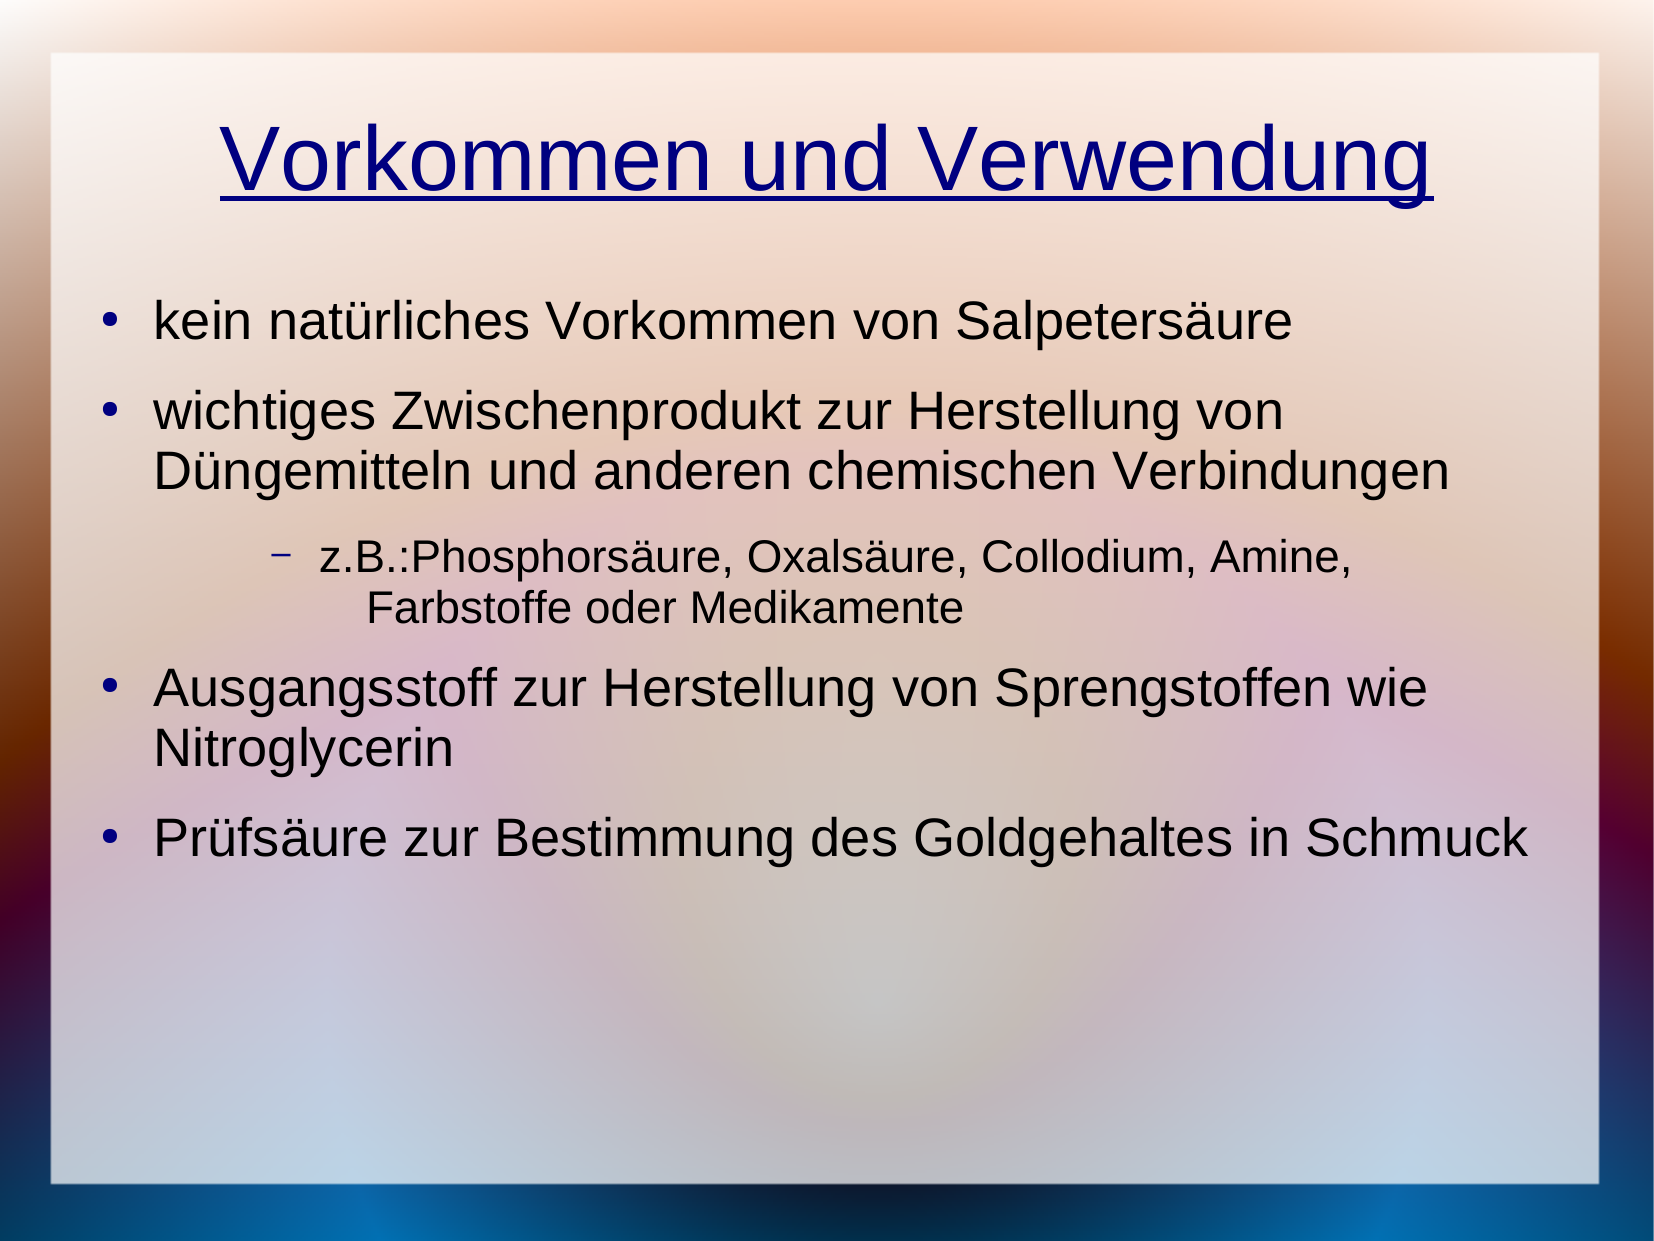

# Vorkommen und Verwendung
kein natürliches Vorkommen von Salpetersäure
wichtiges Zwischenprodukt zur Herstellung von Düngemitteln und anderen chemischen Verbindungen
z.B.:Phosphorsäure, Oxalsäure, Collodium, Amine, Farbstoffe oder Medikamente
Ausgangsstoff zur Herstellung von Sprengstoffen wie Nitroglycerin
Prüfsäure zur Bestimmung des Goldgehaltes in Schmuck